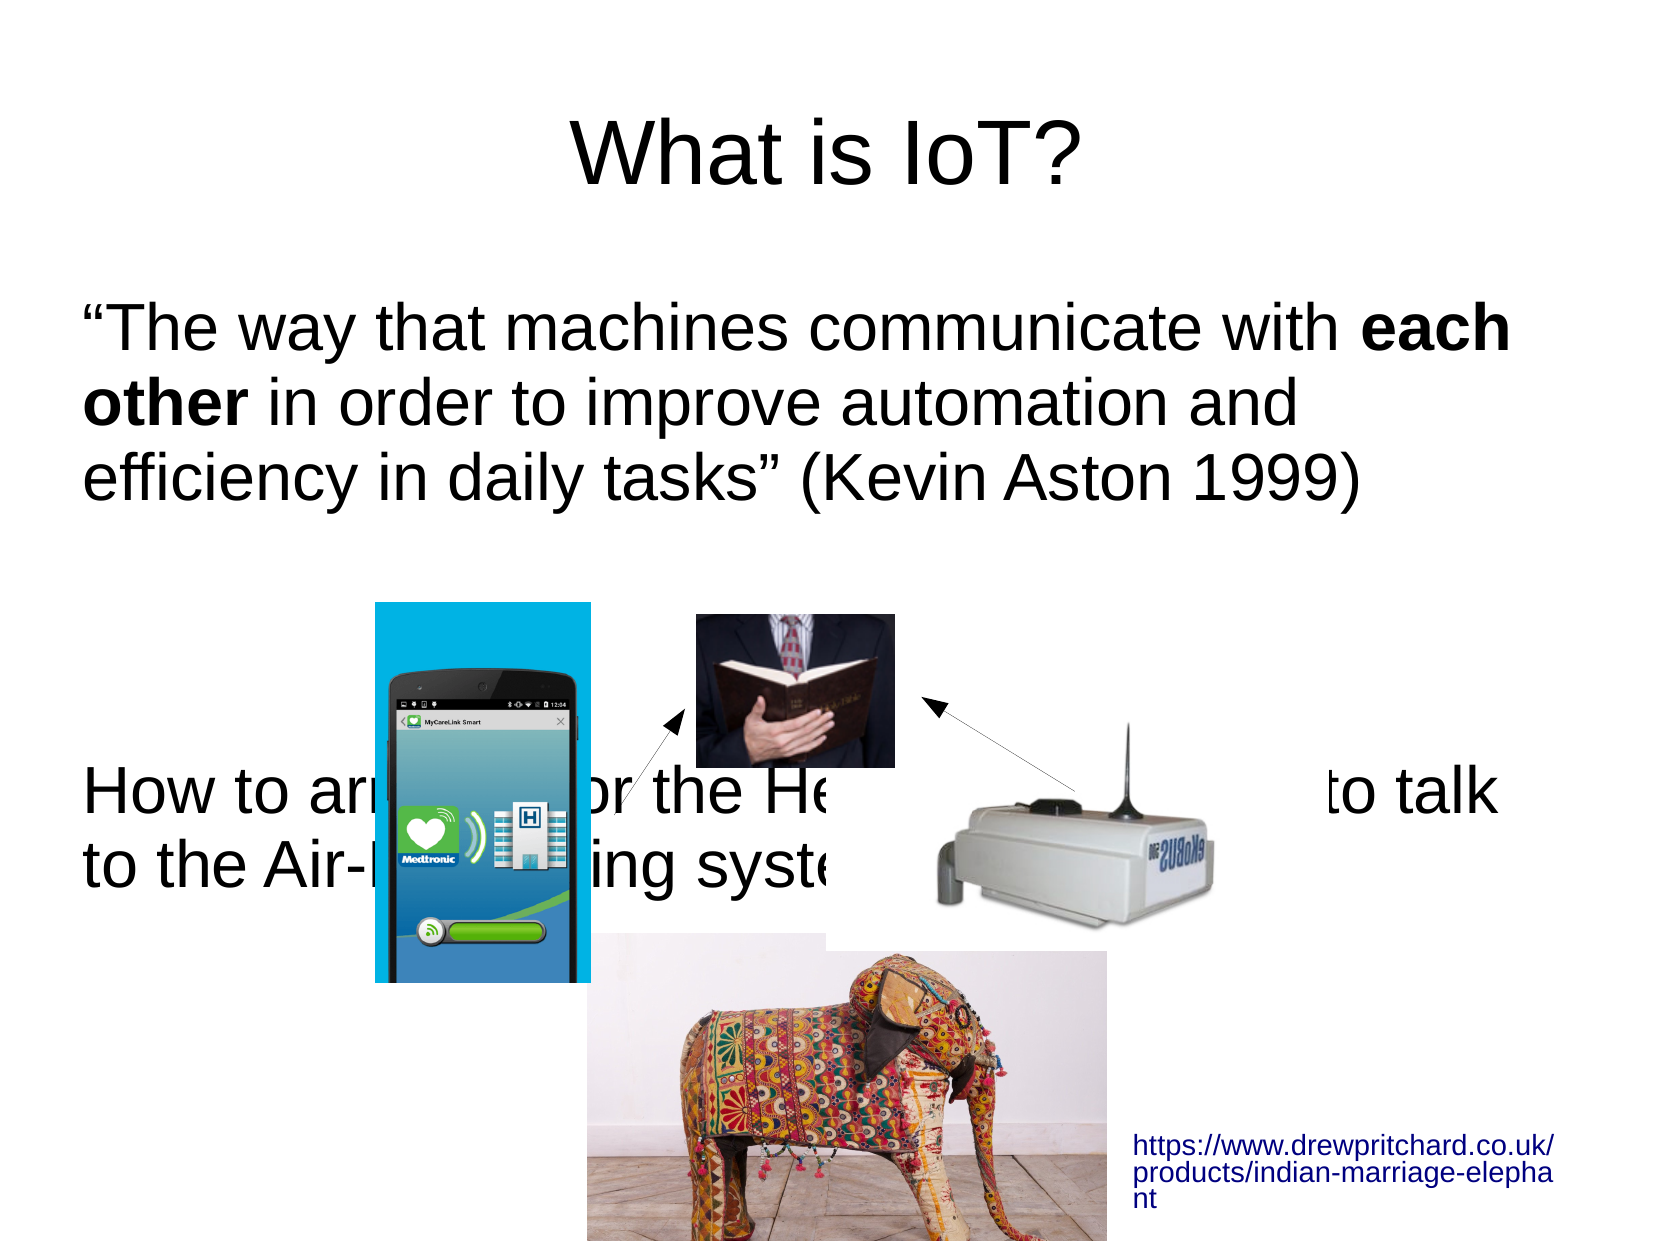

# What is IoT?
“The way that machines communicate with each other in order to improve automation and efficiency in daily tasks” (Kevin Aston 1999)
How to arrange for the Heart-Monitor App to talk to the Air-Monitoring system?
https://www.drewpritchard.co.uk/ products/indian-marriage-elephant